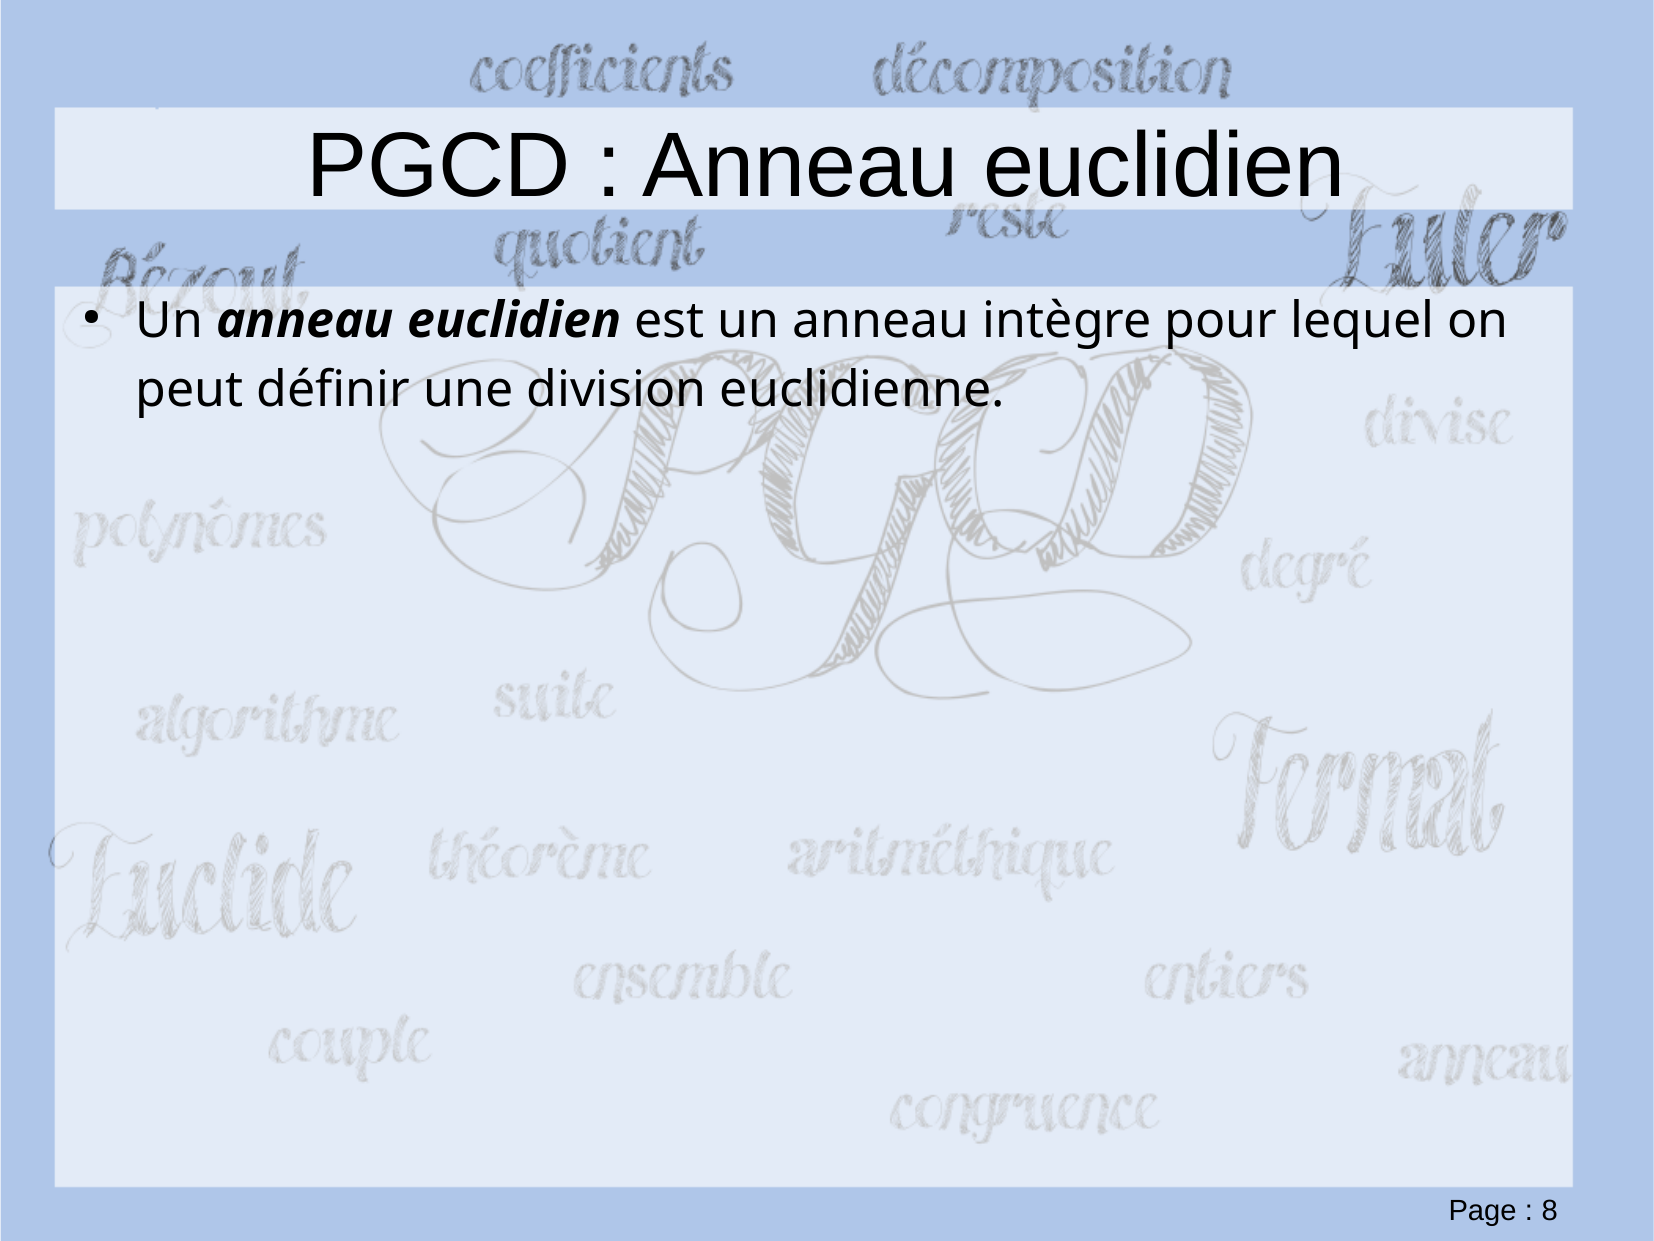

# PGCD : Anneau euclidien
Un anneau euclidien est un anneau intègre pour lequel on peut définir une division euclidienne.